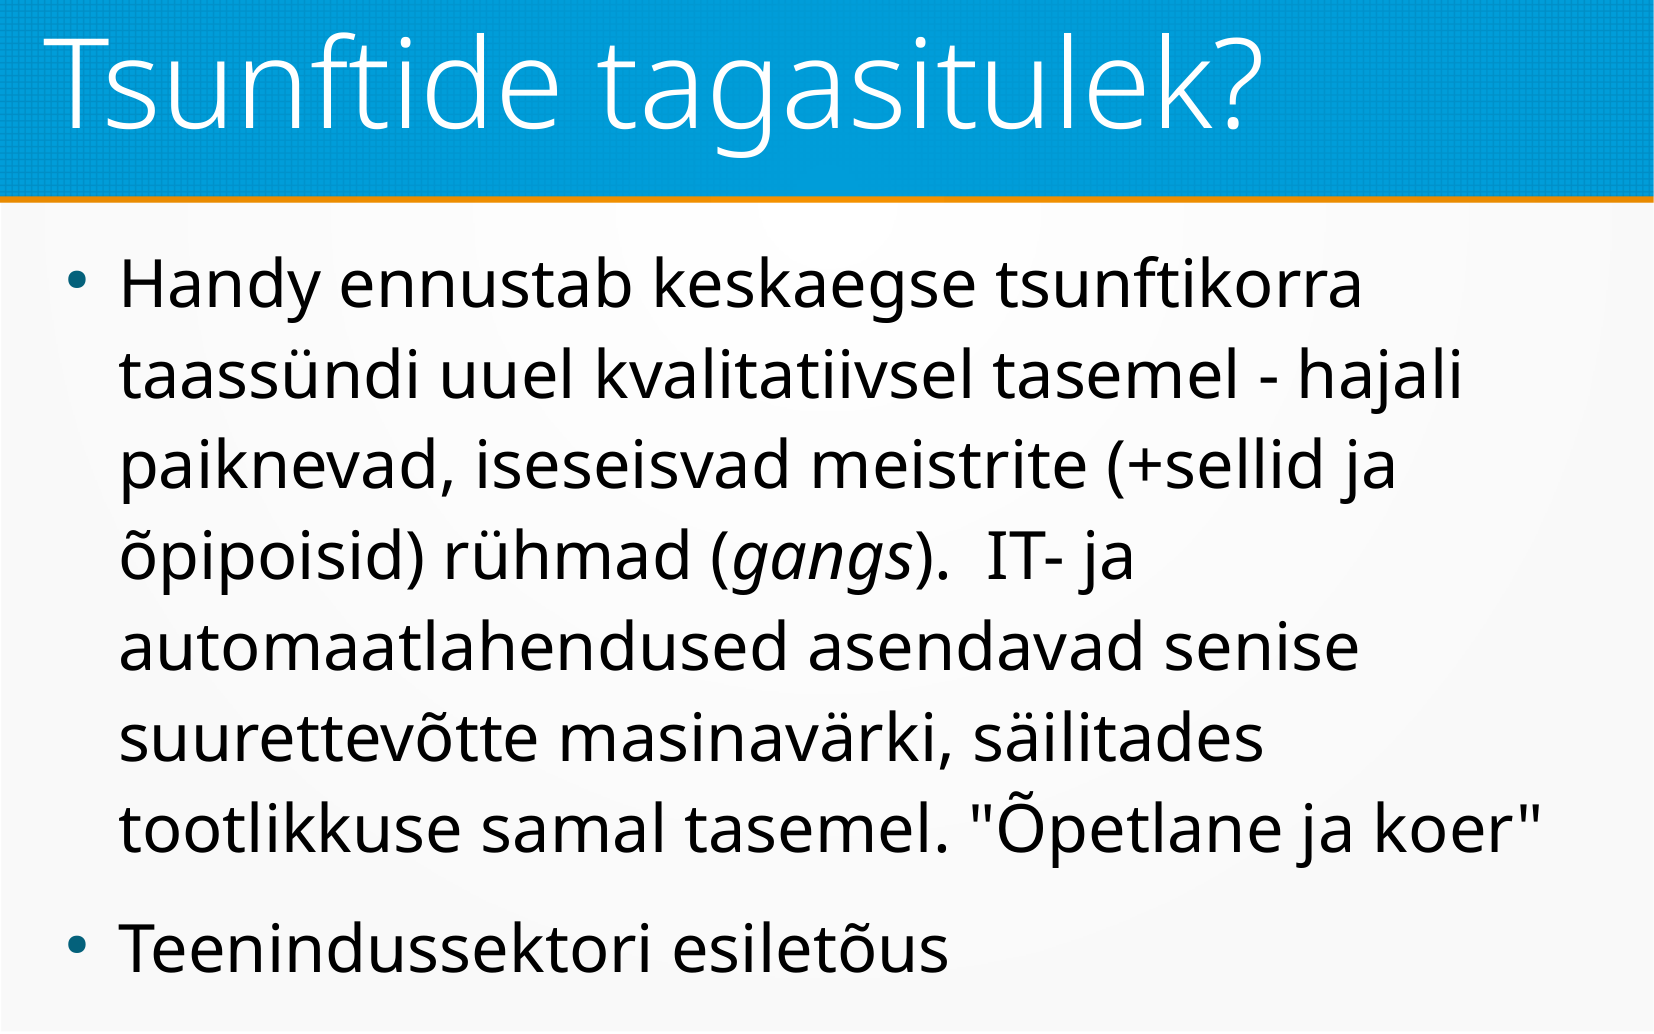

# Tsunftide tagasitulek?
Handy ennustab keskaegse tsunftikorra taassündi uuel kvalitatiivsel tasemel - hajali paiknevad, iseseisvad meistrite (+sellid ja õpipoisid) rühmad (gangs). IT- ja automaatlahendused asendavad senise suurettevõtte masinavärki, säilitades tootlikkuse samal tasemel. "Õpetlane ja koer"
Teenindussektori esiletõus